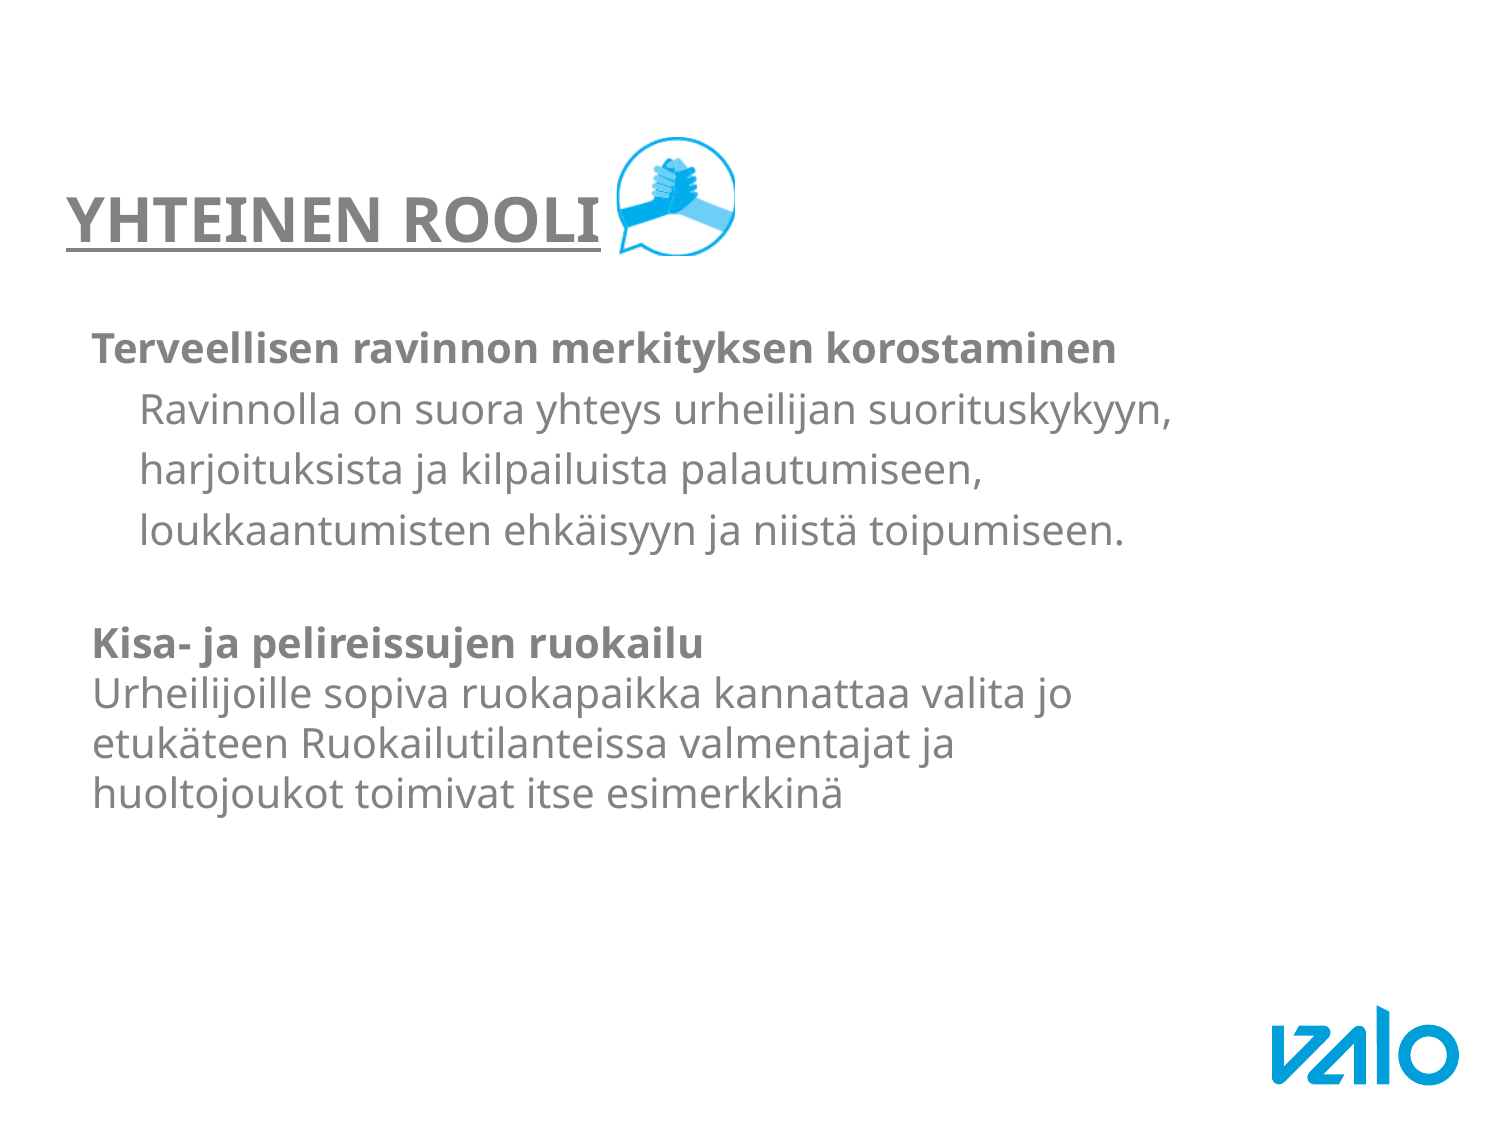

# YHTEINEN ROOLI
Terveellisen ravinnon merkityksen korostaminen
Ravinnolla on suora yhteys urheilijan suorituskykyyn,
harjoituksista ja kilpailuista palautumiseen,
loukkaantumisten ehkäisyyn ja niistä toipumiseen.
Kisa- ja pelireissujen ruokailu
Urheilijoille sopiva ruokapaikka kannattaa valita jo
etukäteen Ruokailutilanteissa valmentajat ja
huoltojoukot toimivat itse esimerkkinä